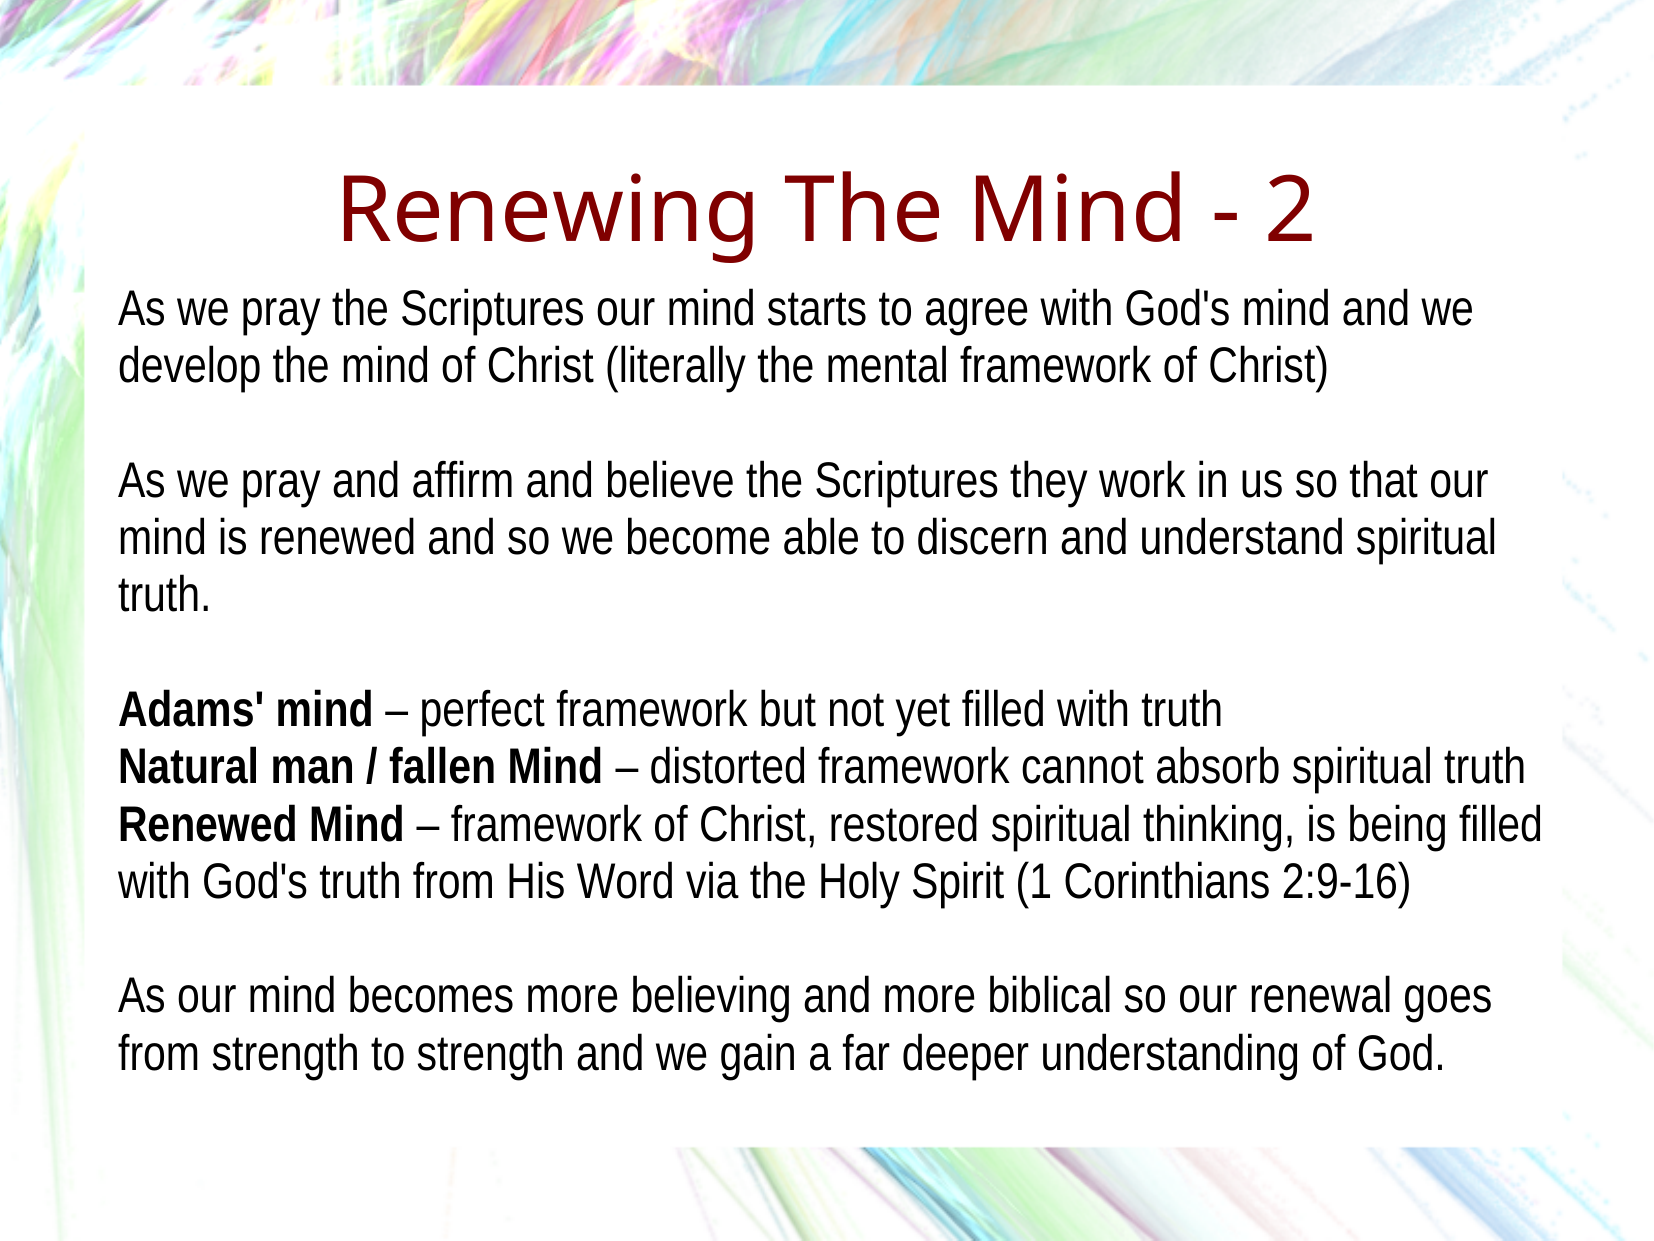

# Renewing The Mind - 2
As we pray the Scriptures our mind starts to agree with God's mind and we develop the mind of Christ (literally the mental framework of Christ)
As we pray and affirm and believe the Scriptures they work in us so that our mind is renewed and so we become able to discern and understand spiritual truth.
Adams' mind – perfect framework but not yet filled with truth
Natural man / fallen Mind – distorted framework cannot absorb spiritual truth
Renewed Mind – framework of Christ, restored spiritual thinking, is being filled with God's truth from His Word via the Holy Spirit (1 Corinthians 2:9-16)
As our mind becomes more believing and more biblical so our renewal goes from strength to strength and we gain a far deeper understanding of God.